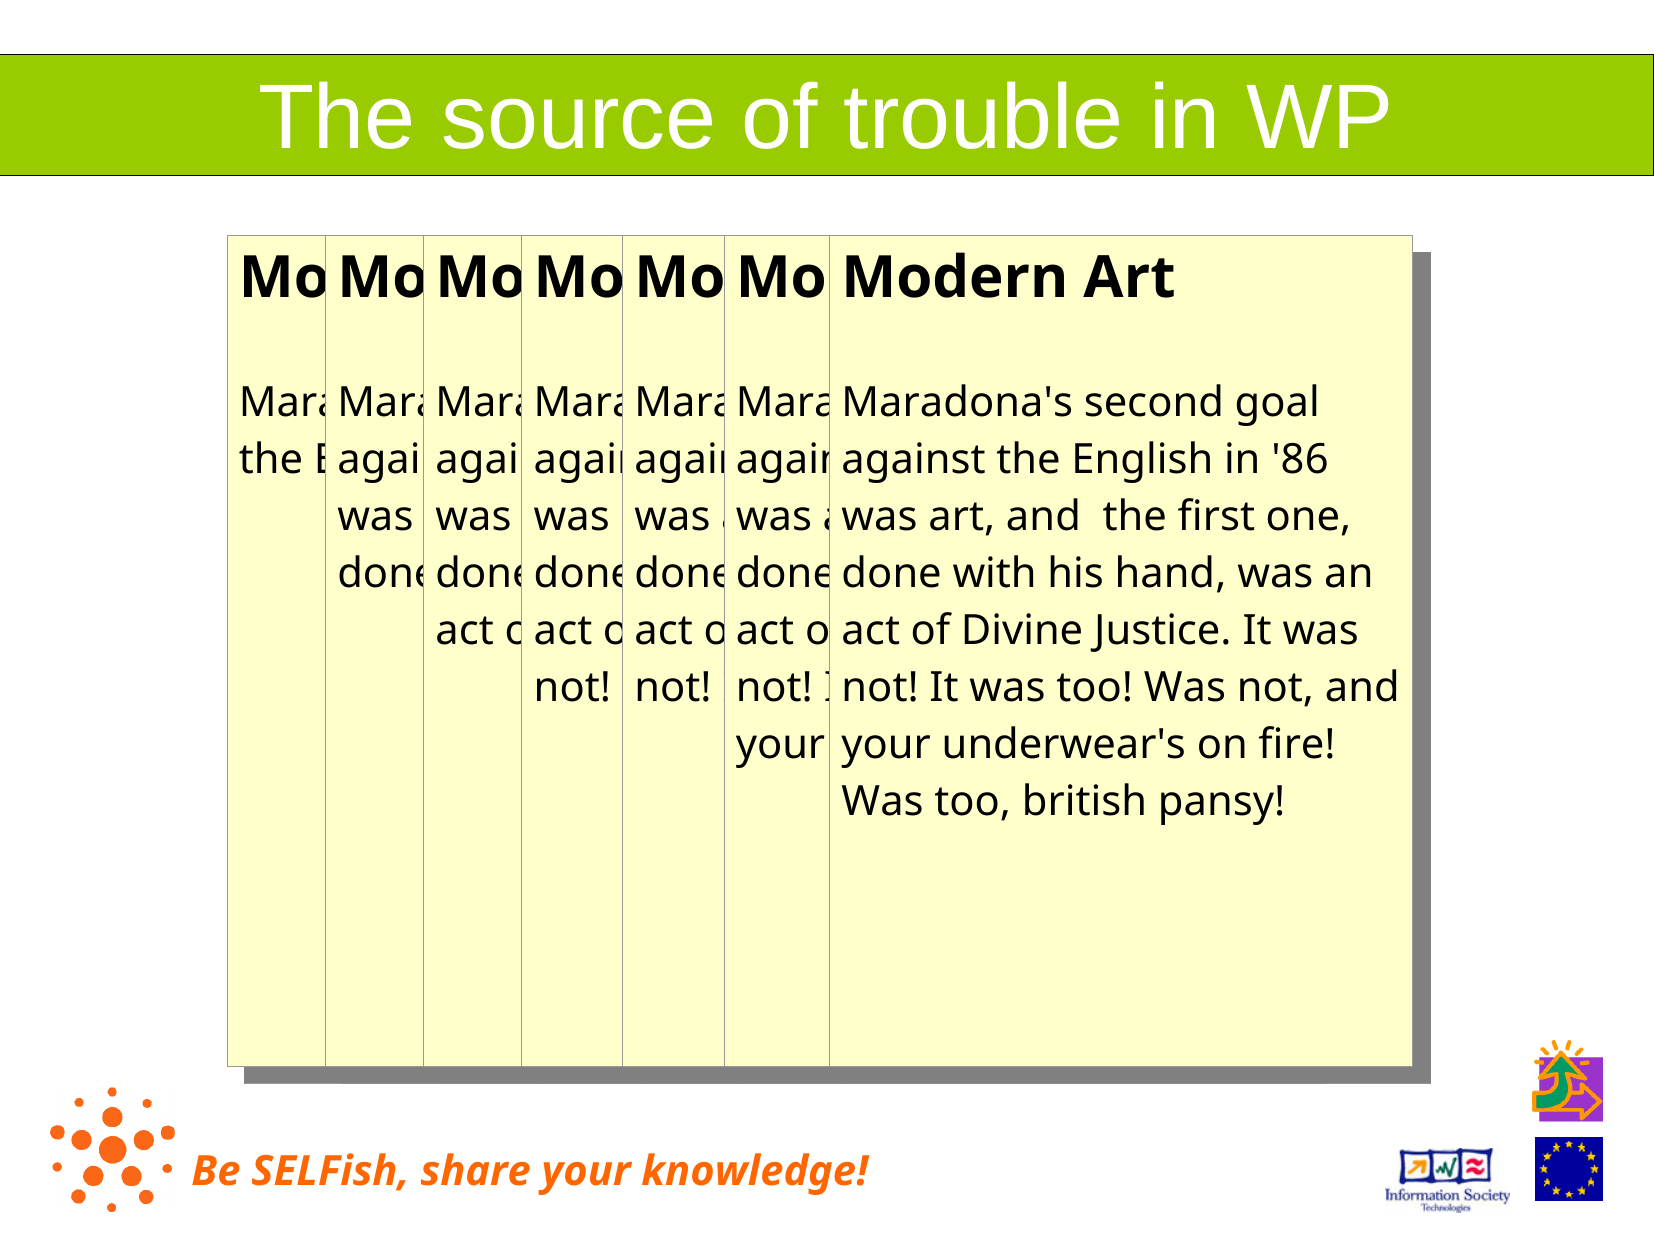

# The source of trouble in WP
Modern Art
Maradona's goals against the English in '86 were art.
Modern Art
Maradona's second goal against the English in '86 was art, but the first one was done with his hand.
Modern Art
Maradona's second goal against the English in '86 was art, and the first one, done with his hand, was an act of Divine Justice.
Modern Art
Maradona's second goal against the English in '86 was art, and the first one, done with his hand, was an act of Divine Justice. It was not!
Modern Art
Maradona's second goal against the English in '86 was art, and the first one, done with his hand, was an act of Divine Justice. It was not! It was too!
Modern Art
Maradona's second goal against the English in '86 was art, and the first one, done with his hand, was an act of Divine Justice. It was not! It was too! Was not, and your underwear's on fire!
Modern Art
Maradona's second goal against the English in '86 was art, and the first one, done with his hand, was an act of Divine Justice. It was not! It was too! Was not, and your underwear's on fire! Was too, british pansy!